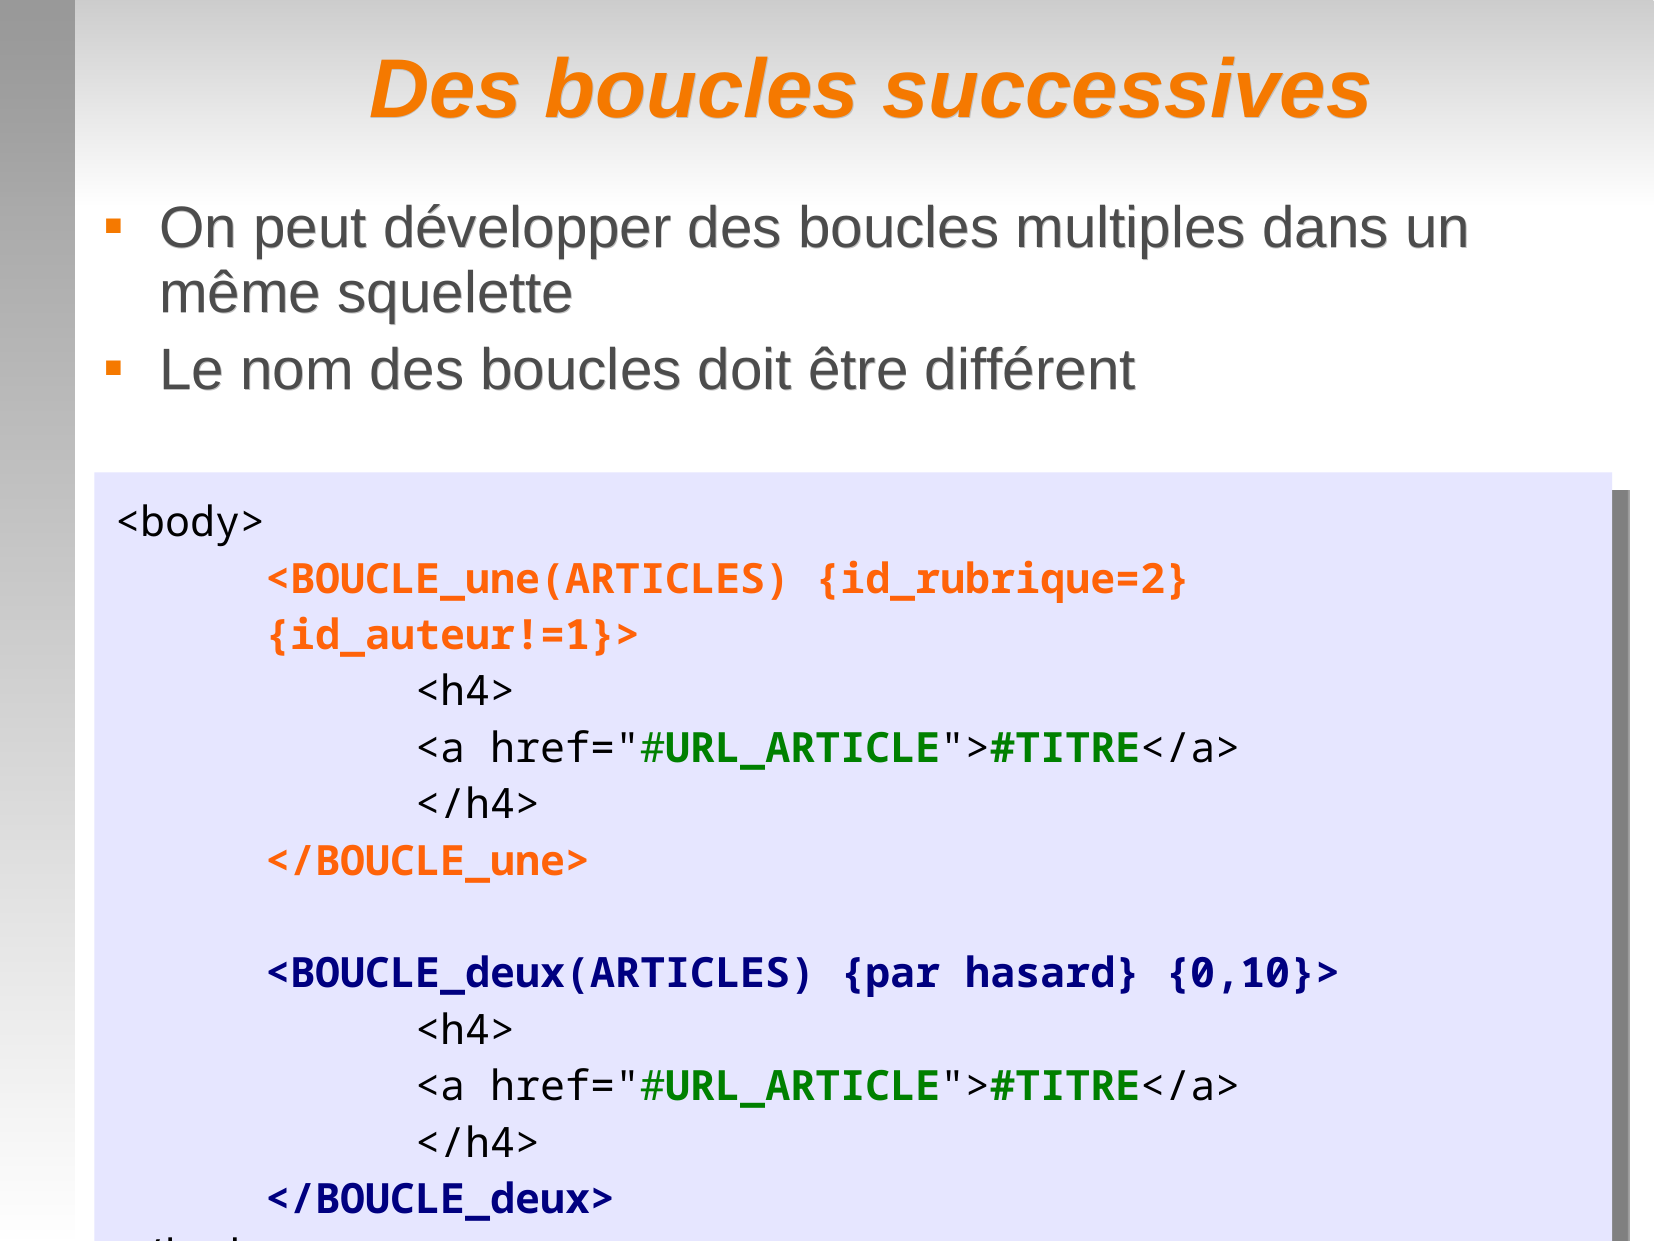

# Des boucles successives
On peut développer des boucles multiples dans un même squelette
Le nom des boucles doit être différent
<body>
	<BOUCLE_une(ARTICLES) {id_rubrique=2}
	{id_auteur!=1}>
		<h4>
		<a href="#URL_ARTICLE">#TITRE</a>
		</h4>
	</BOUCLE_une>
	<BOUCLE_deux(ARTICLES) {par hasard} {0,10}>
		<h4>
		<a href="#URL_ARTICLE">#TITRE</a>
		</h4>
	</BOUCLE_deux>
</body>